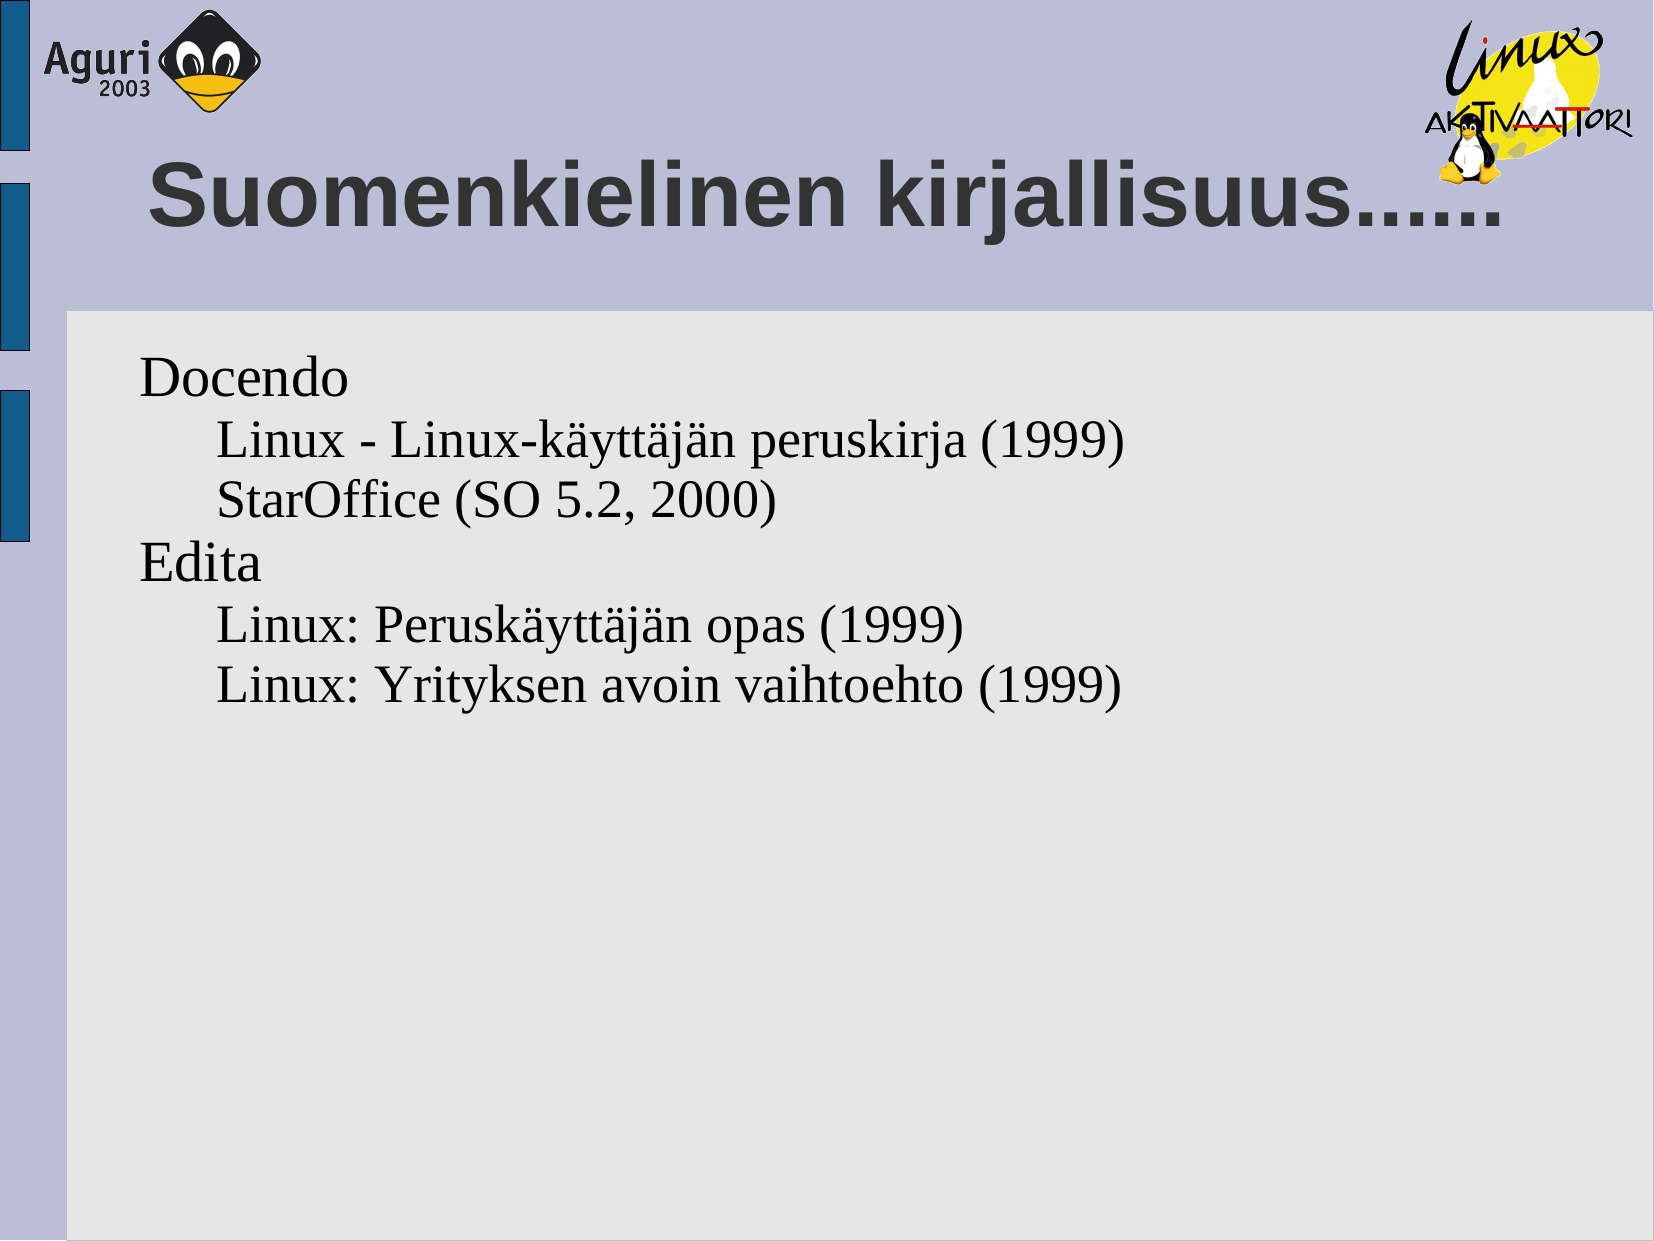

# Suomenkielinen kirjallisuus......
Docendo
Linux - Linux-käyttäjän peruskirja (1999)
StarOffice (SO 5.2, 2000)
Edita
Linux: Peruskäyttäjän opas (1999)
Linux: Yrityksen avoin vaihtoehto (1999)